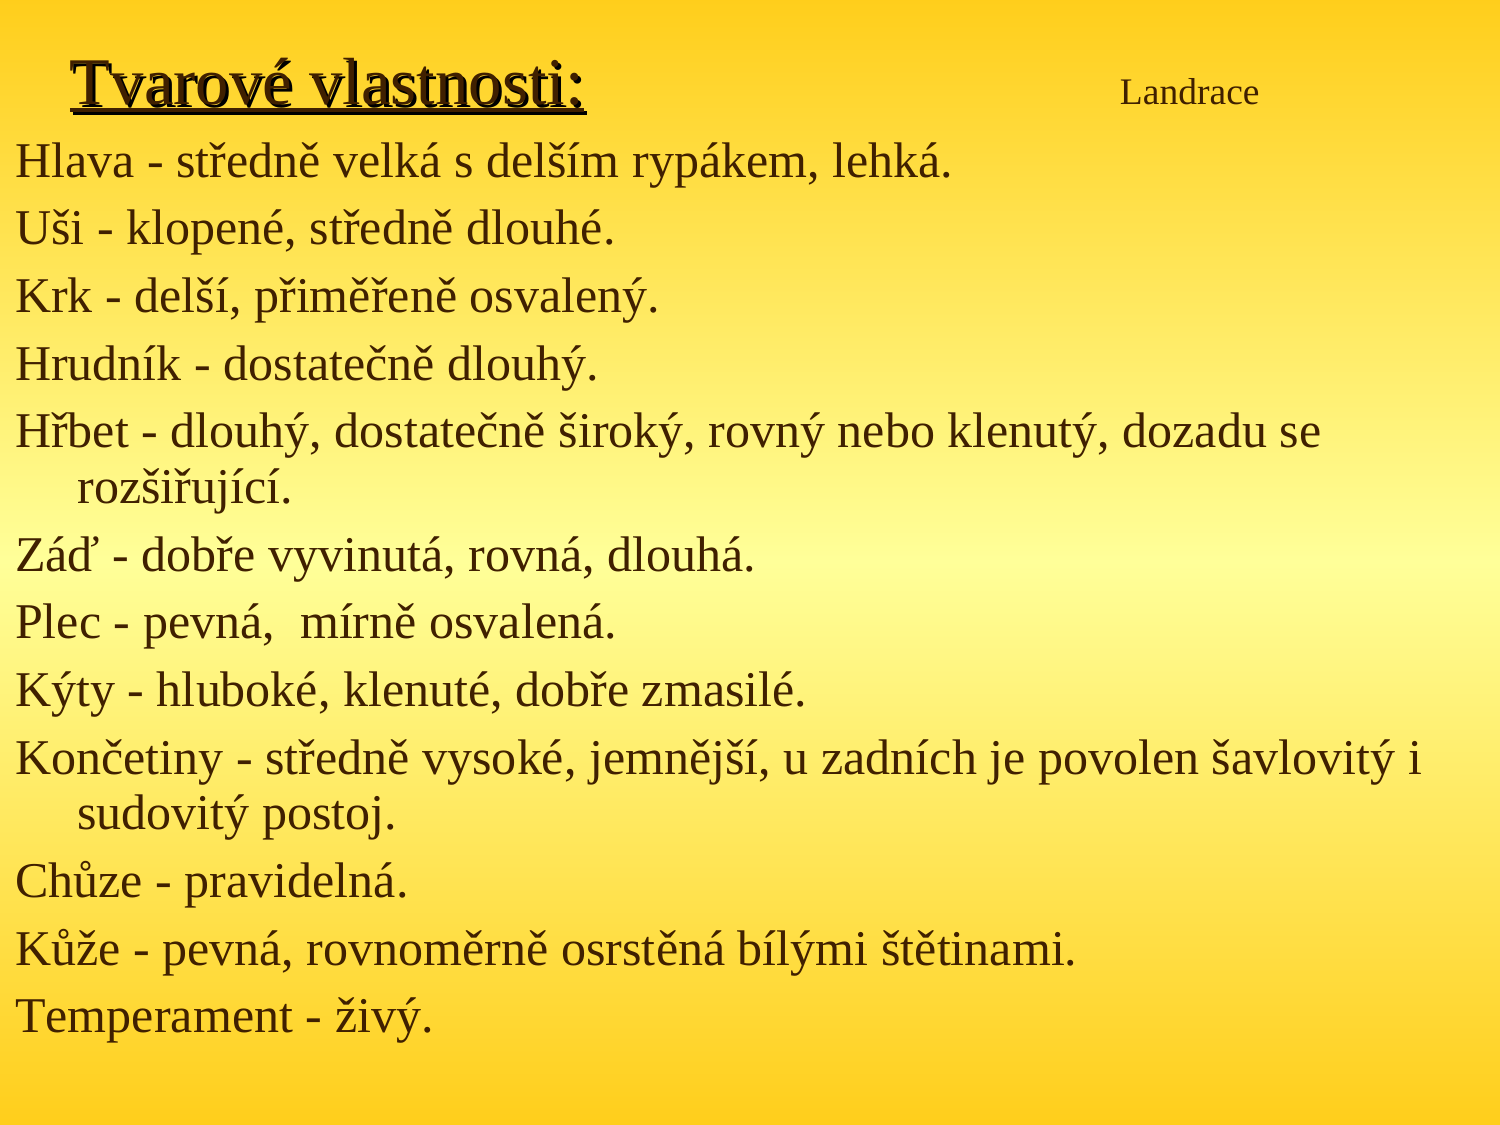

Tvarové vlastnosti:				Landrace
# Hlava - středně velká s delším rypákem, lehká.
Uši - klopené, středně dlouhé.
Krk - delší, přiměřeně osvalený.
Hrudník - dostatečně dlouhý.
Hřbet - dlouhý, dostatečně široký, rovný nebo klenutý, dozadu se rozšiřující.
Záď - dobře vyvinutá, rovná, dlouhá.
Plec - pevná, mírně osvalená.
Kýty - hluboké, klenuté, dobře zmasilé.
Končetiny - středně vysoké, jemnější, u zadních je povolen šavlovitý i sudovitý postoj.
Chůze - pravidelná.
Kůže - pevná, rovnoměrně osrstěná bílými štětinami.
Temperament - živý.